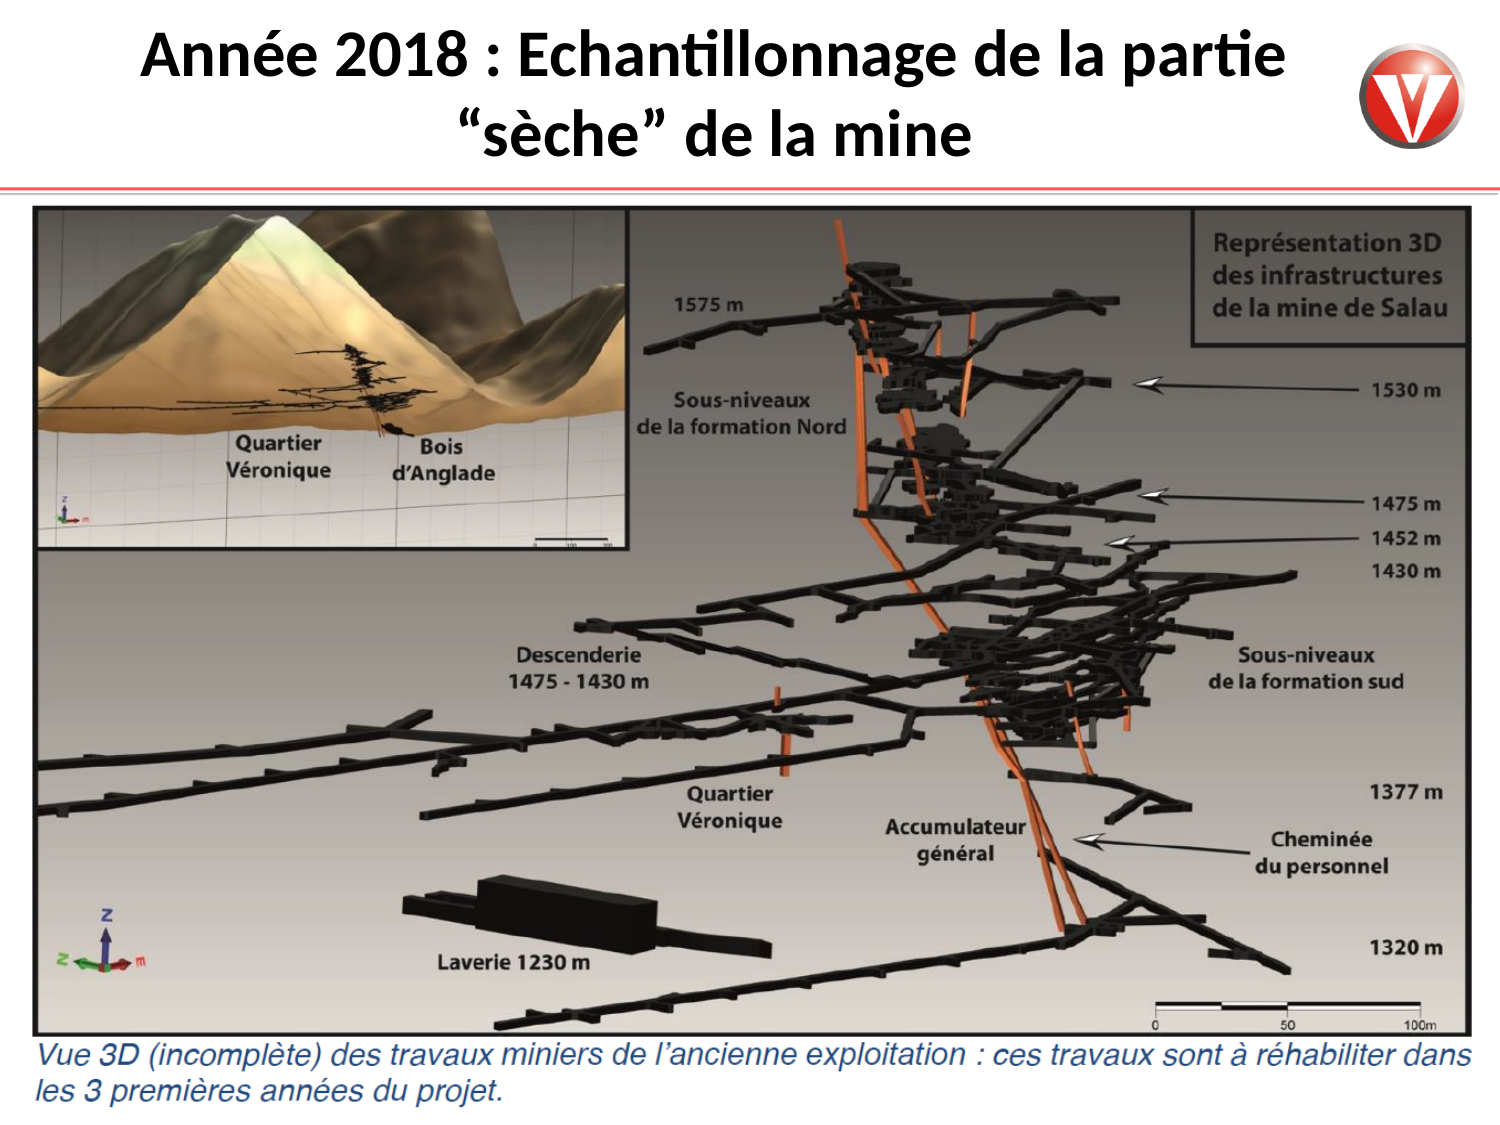

Année 2018 : Echantillonnage de la partie “sèche” de la mine